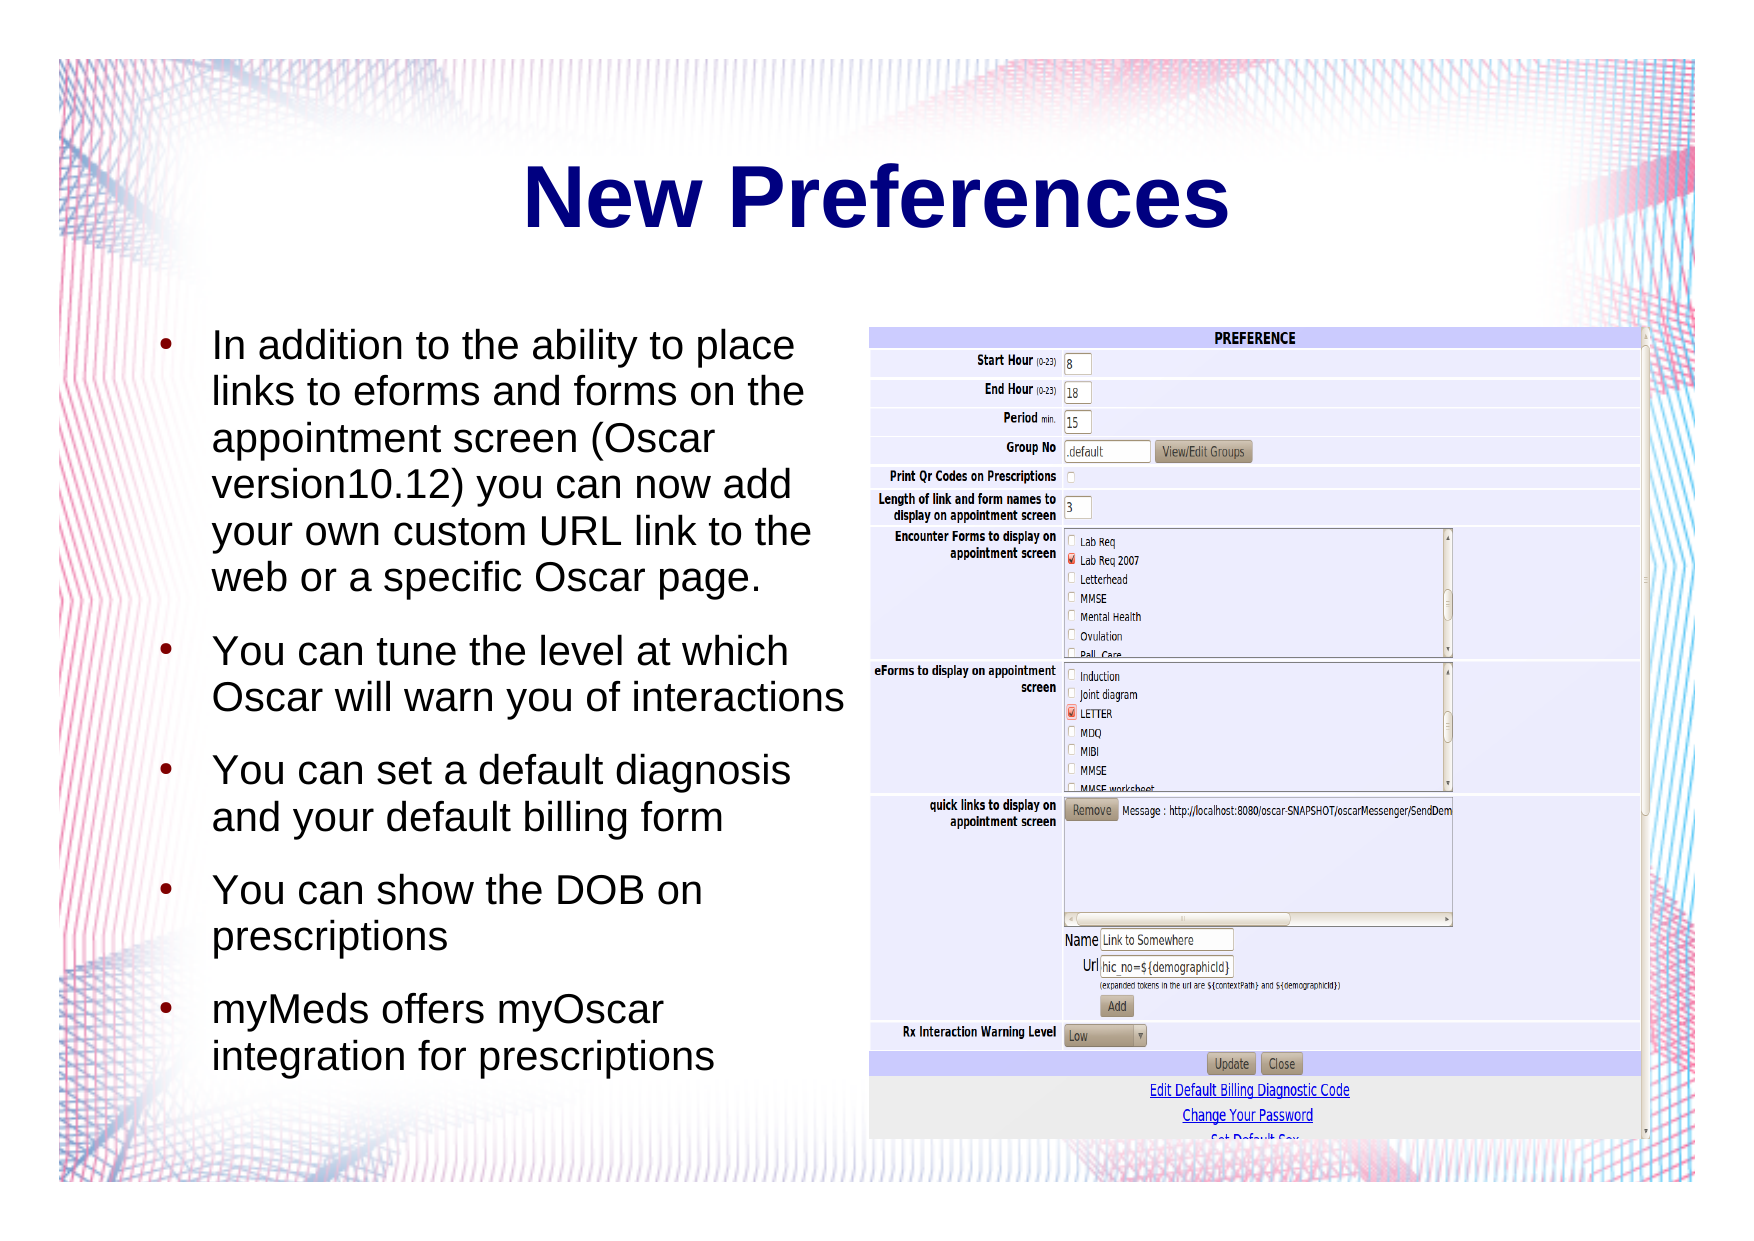

# New Preferences
In addition to the ability to place links to eforms and forms on the appointment screen (Oscar version10.12) you can now add your own custom URL link to the web or a specific Oscar page.
You can tune the level at which Oscar will warn you of interactions
You can set a default diagnosis and your default billing form
You can show the DOB on prescriptions
myMeds offers myOscar integration for prescriptions